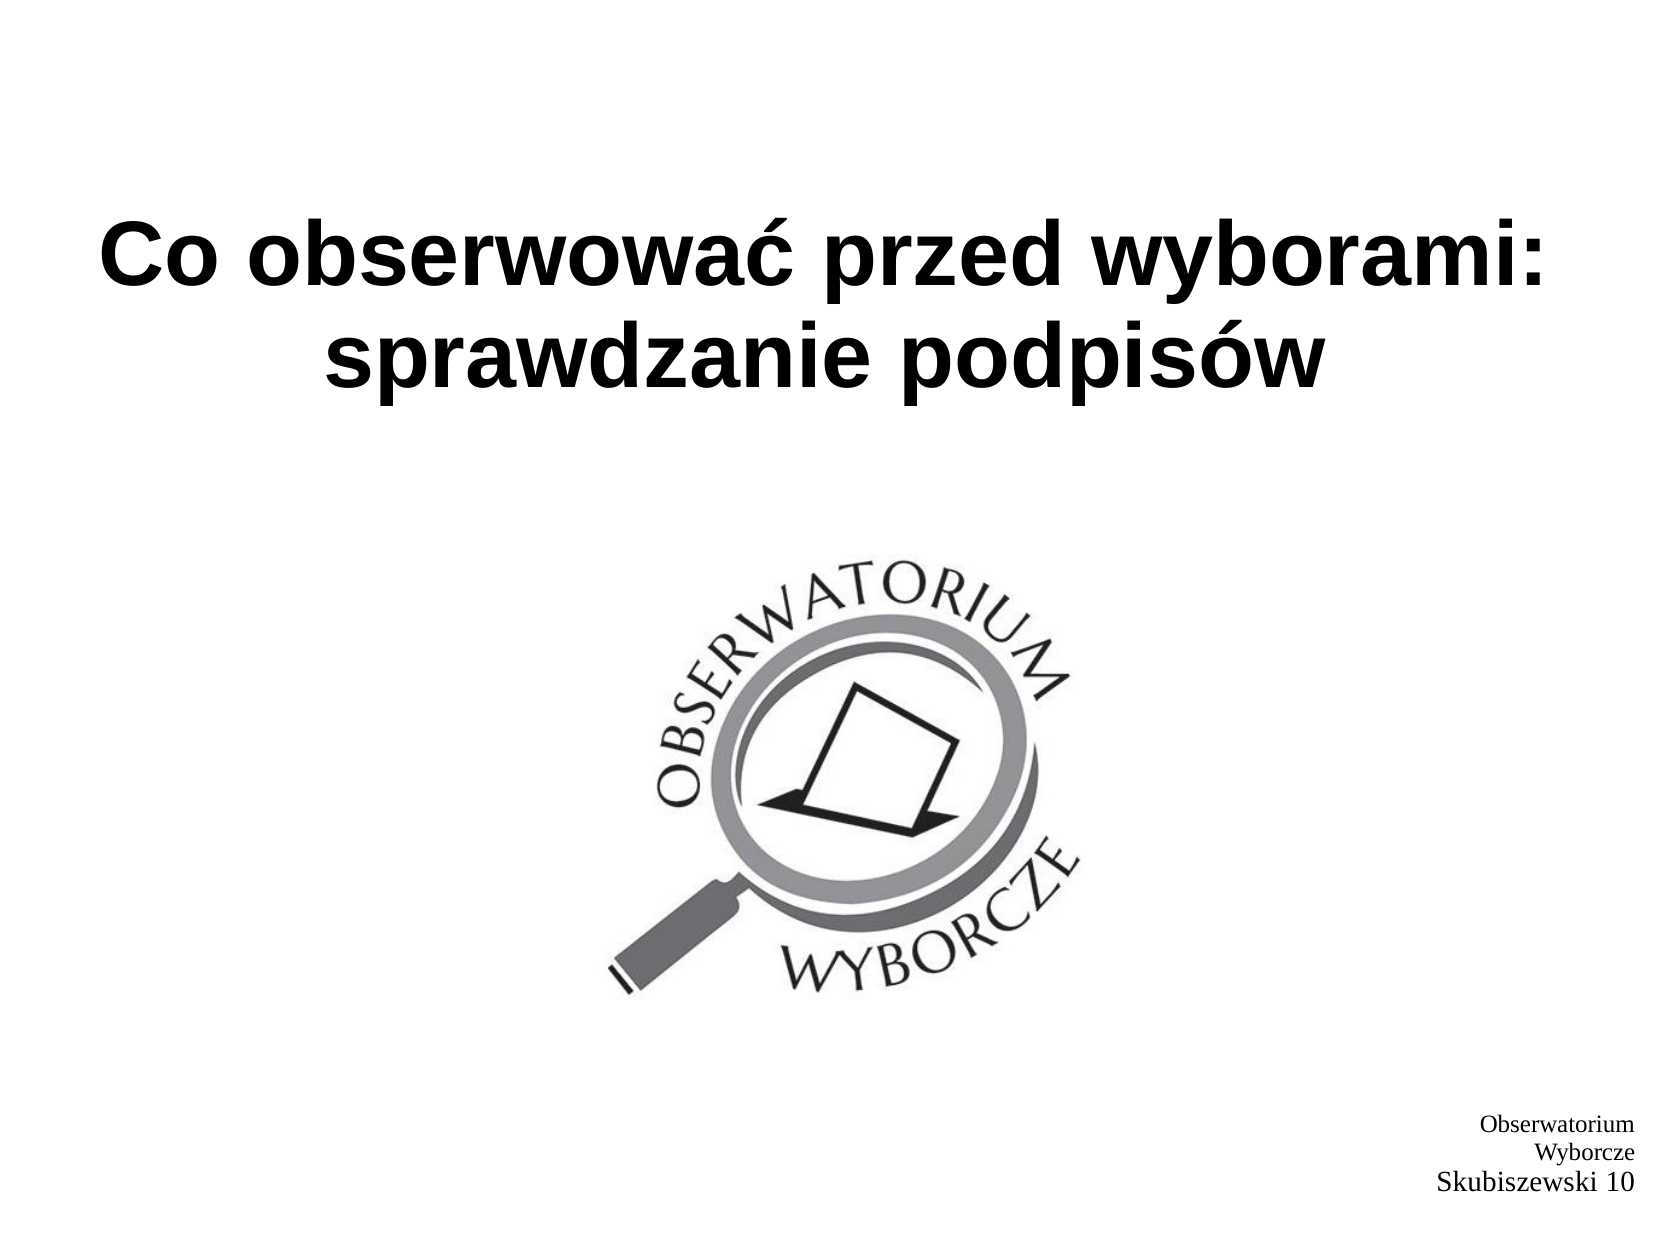

# Co obserwować przed wyborami: sprawdzanie podpisów
10